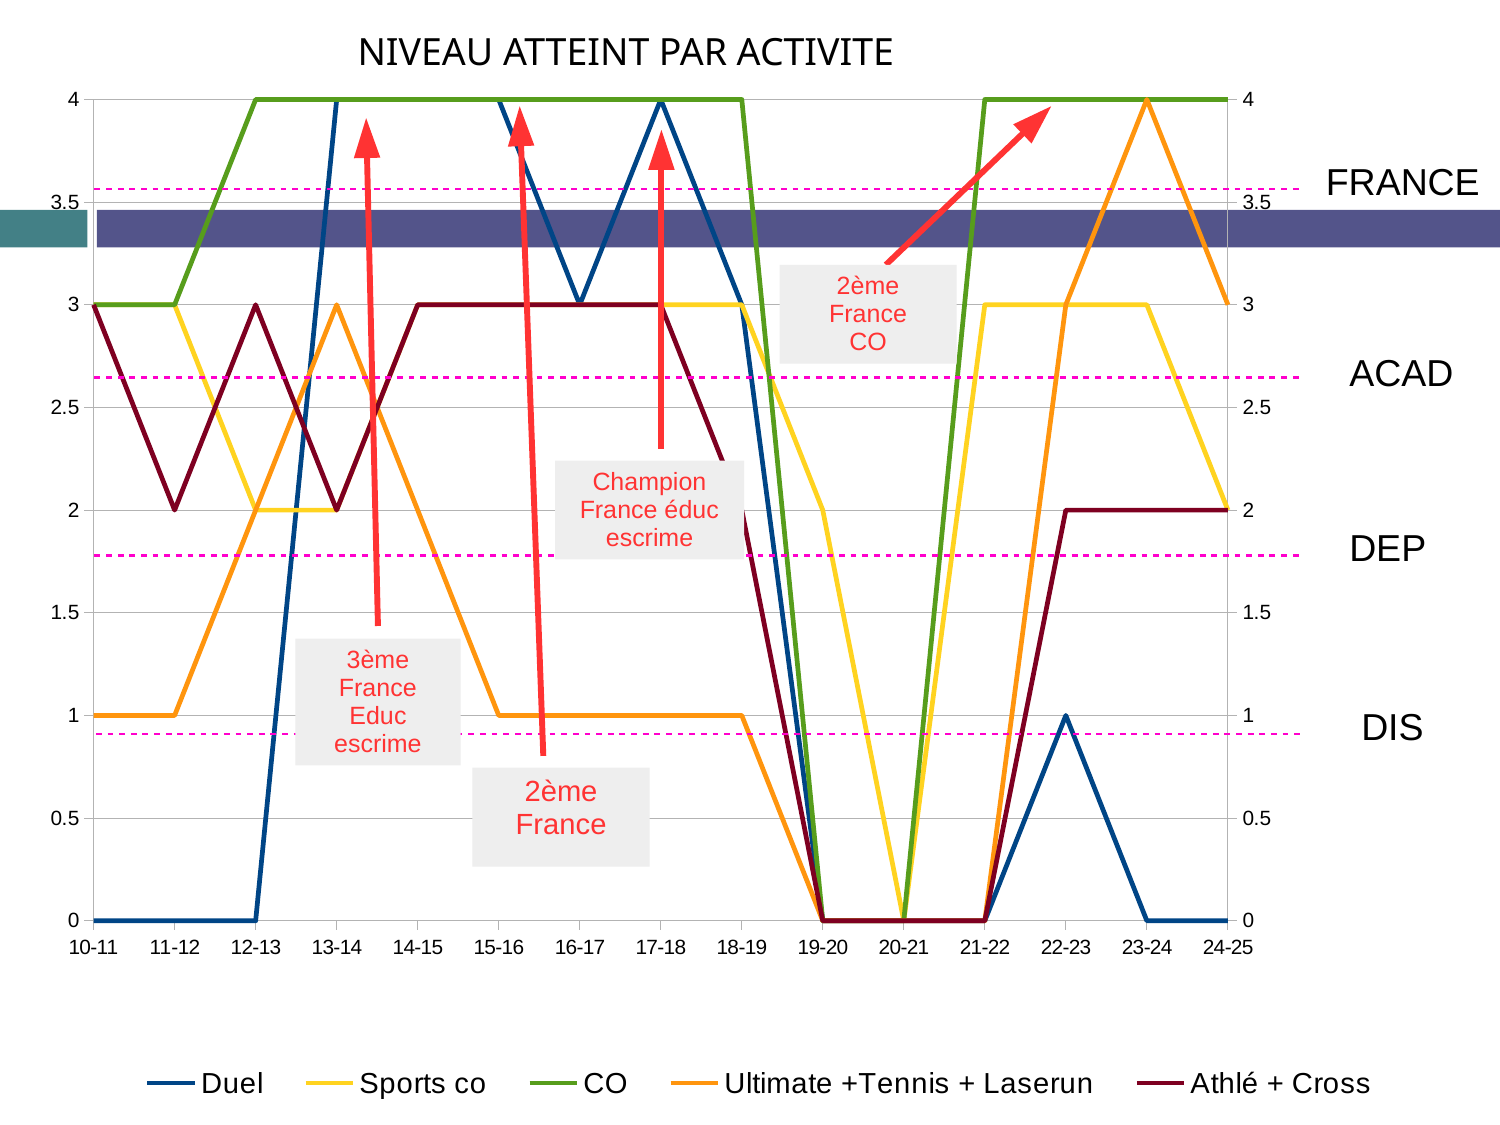

# NIVEAU ATTEINT PAR ACTIVITE
### Chart
| Category | Duel | CO | Ultimate +Tennis + Laserun | Athlé + Cross | Sports co |
|---|---|---|---|---|---|
| 10-11 | 0.0 | 3.0 | 1.0 | 3.0 | 3.0 |
| 11-12 | 0.0 | 3.0 | 1.0 | 2.0 | 3.0 |
| 12-13 | 0.0 | 4.0 | 2.0 | 3.0 | 2.0 |
| 13-14 | 4.0 | 4.0 | 3.0 | 2.0 | 2.0 |
| 14-15 | 4.0 | 4.0 | 2.0 | 3.0 | 3.0 |
| 15-16 | 4.0 | 4.0 | 1.0 | 3.0 | 3.0 |
| 16-17 | 3.0 | 4.0 | 1.0 | 3.0 | 3.0 |
| 17-18 | 4.0 | 4.0 | 1.0 | 3.0 | 3.0 |
| 18-19 | 3.0 | 4.0 | 1.0 | 2.0 | 3.0 |
| 19-20 | 0.0 | 0.0 | 0.0 | 0.0 | 2.0 |
| 20-21 | 0.0 | 0.0 | 0.0 | 0.0 | 0.0 |
| 21-22 | 0.0 | 4.0 | 0.0 | 0.0 | 3.0 |
| 22-23 | 1.0 | 4.0 | 3.0 | 2.0 | 3.0 |
| 23-24 | 0.0 | 4.0 | 4.0 | 2.0 | 3.0 |
| 24-25 | 0.0 | 4.0 | 3.0 | 2.0 | 2.0 |
FRANCE
2ème France
CO
ACAD
Champion France éduc escrime
DEP
3ème France
Educ escrime
DIS
2ème France